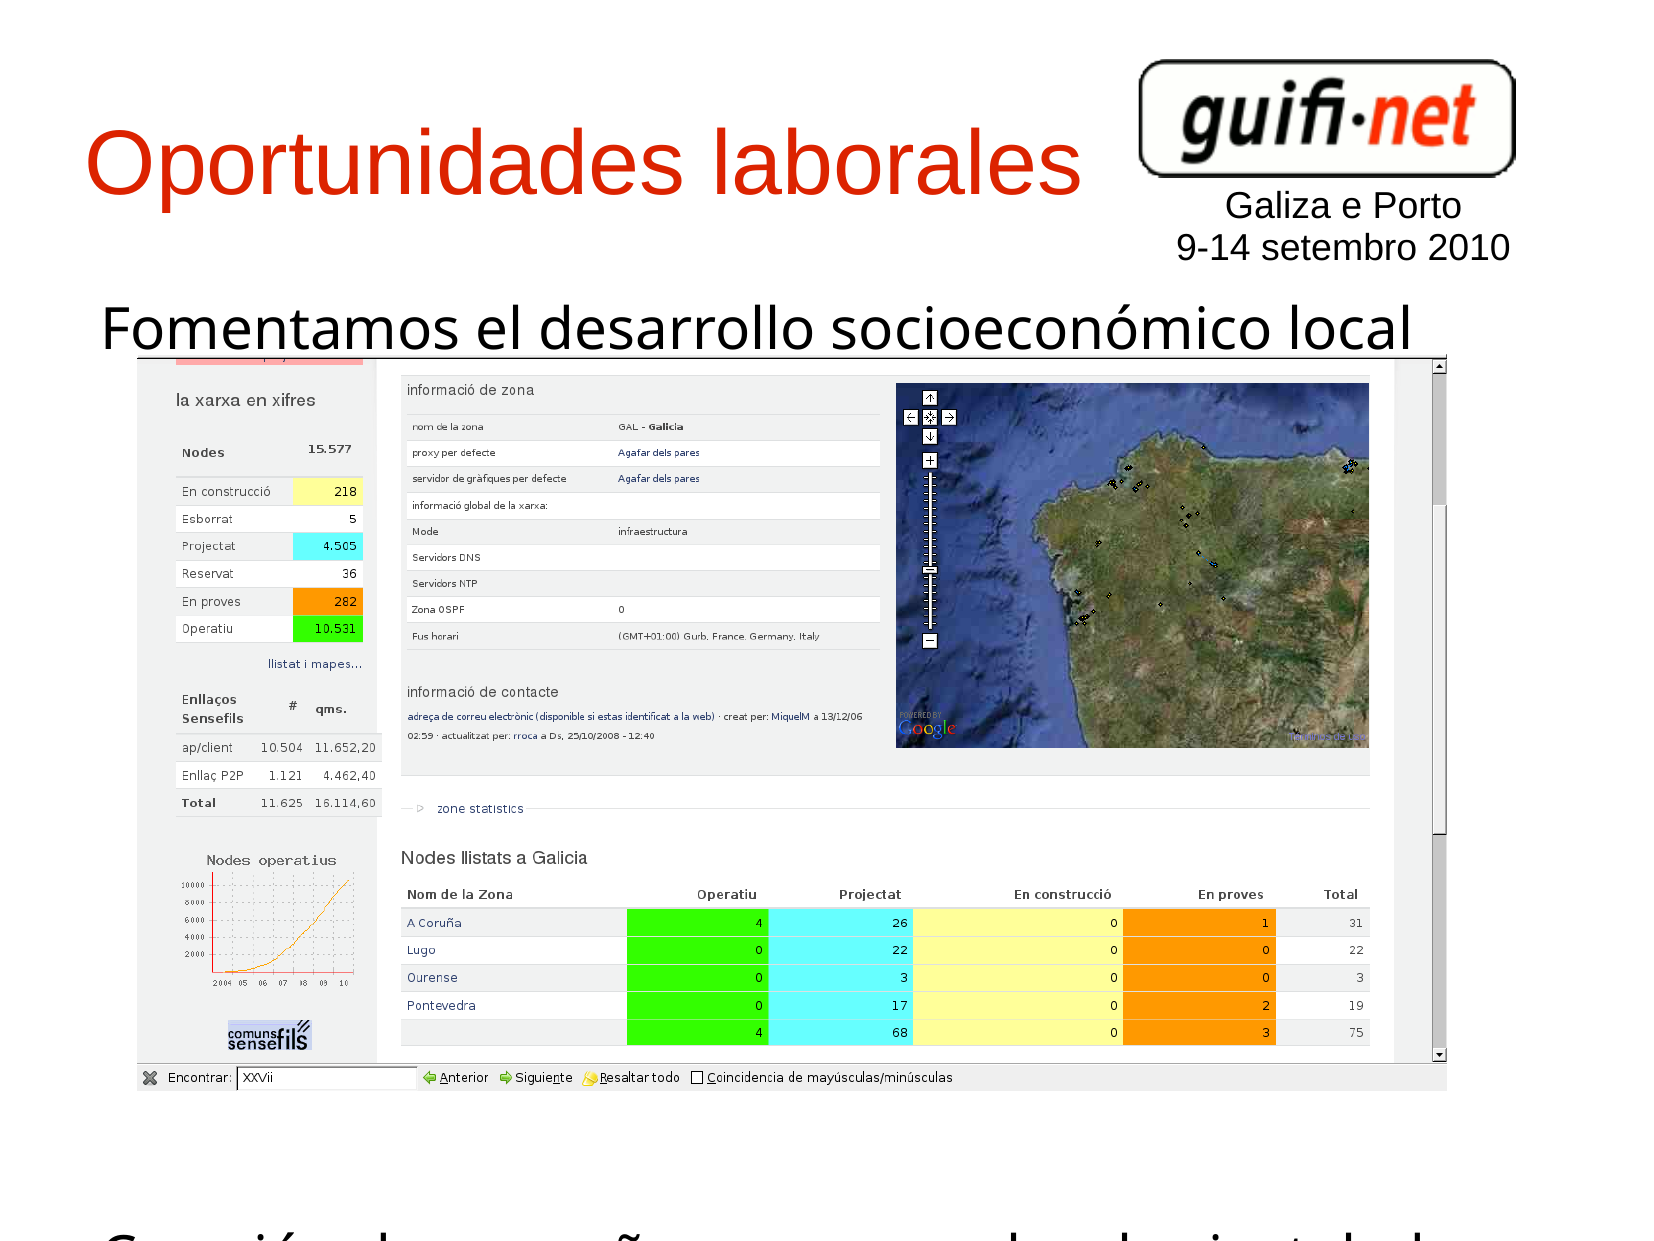

# Oportunidades laborales
Galiza e Porto
9-14 setembro 2010
Fomentamos el desarrollo socioeconómico local
Creación de pequeñas empresas locales instaladoras de nodos